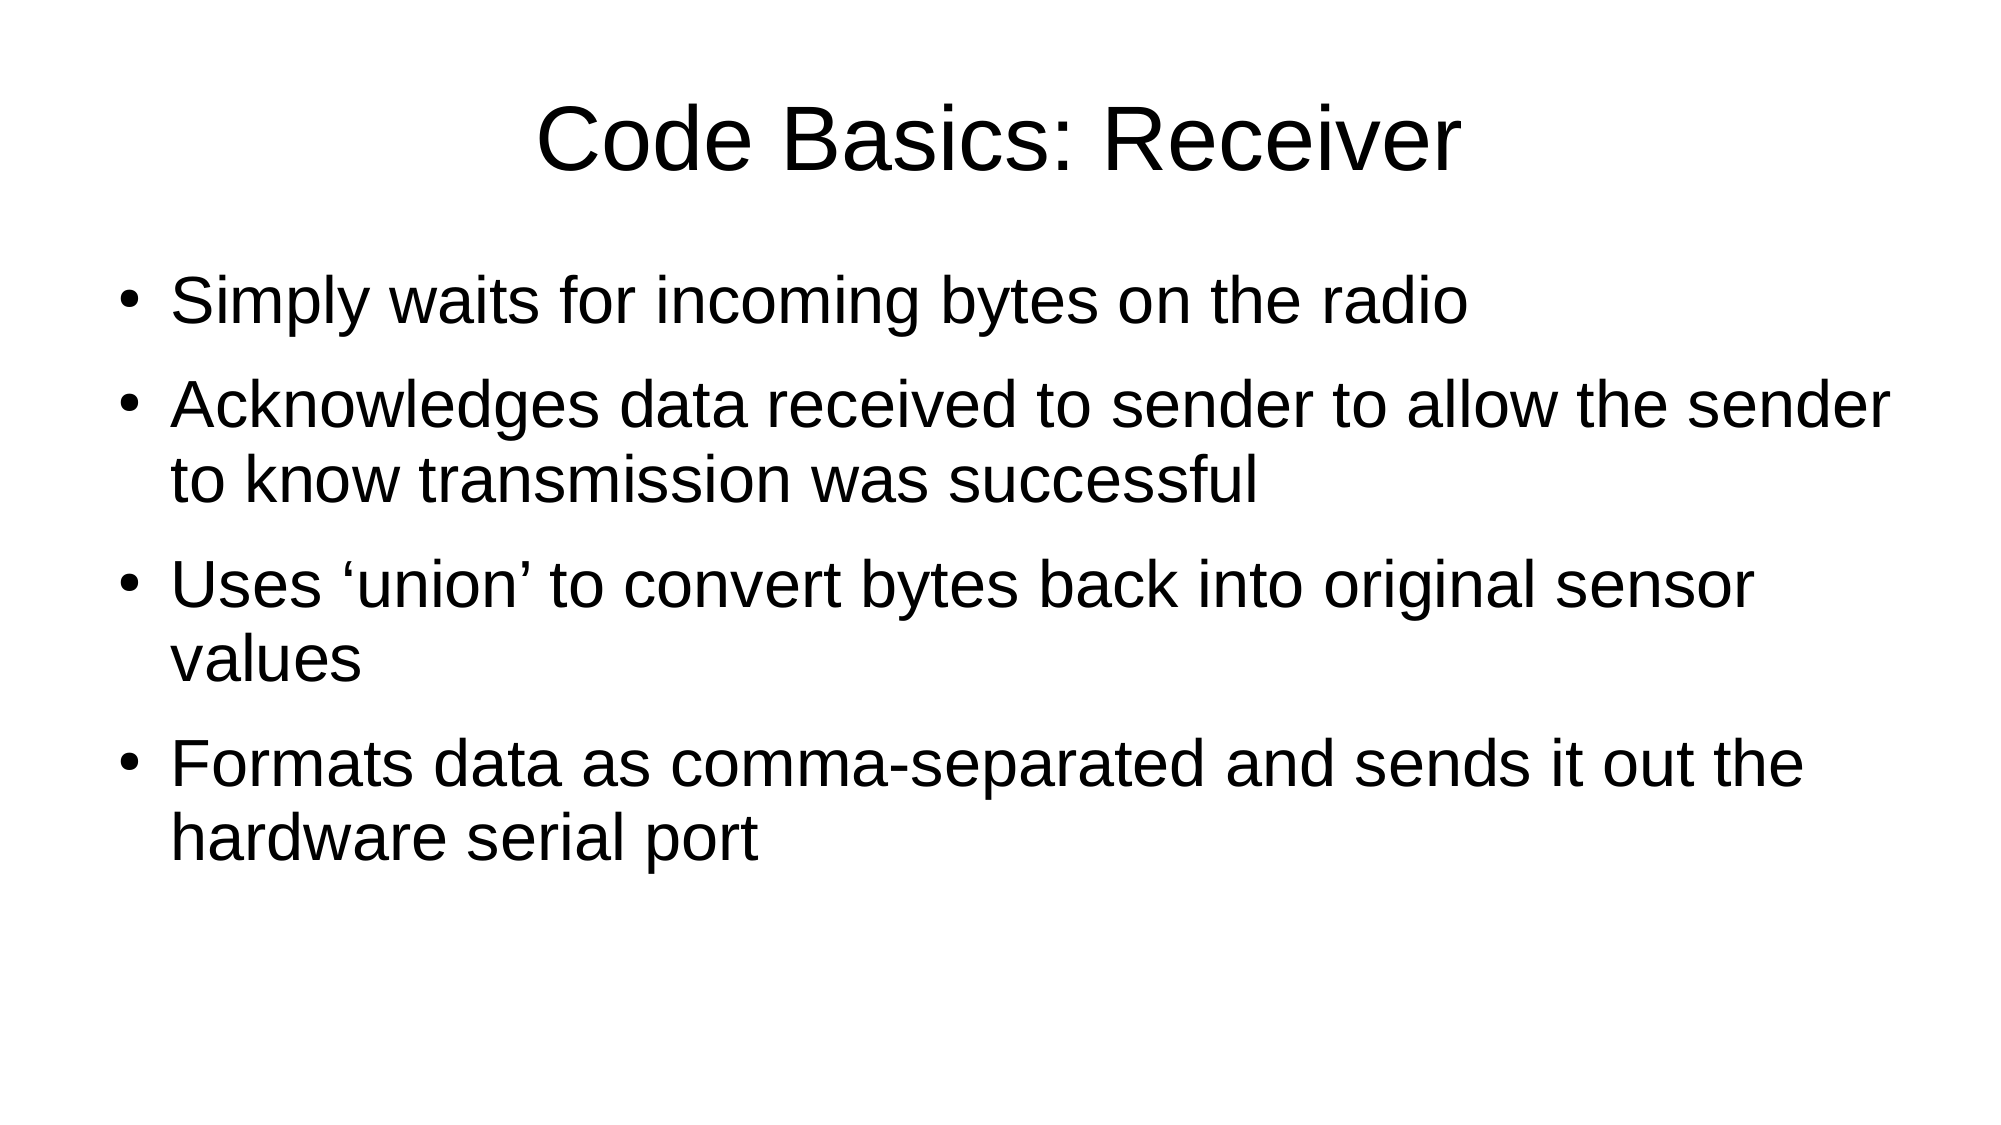

# Code Basics: Receiver
Simply waits for incoming bytes on the radio
Acknowledges data received to sender to allow the sender to know transmission was successful
Uses ‘union’ to convert bytes back into original sensor values
Formats data as comma-separated and sends it out the hardware serial port